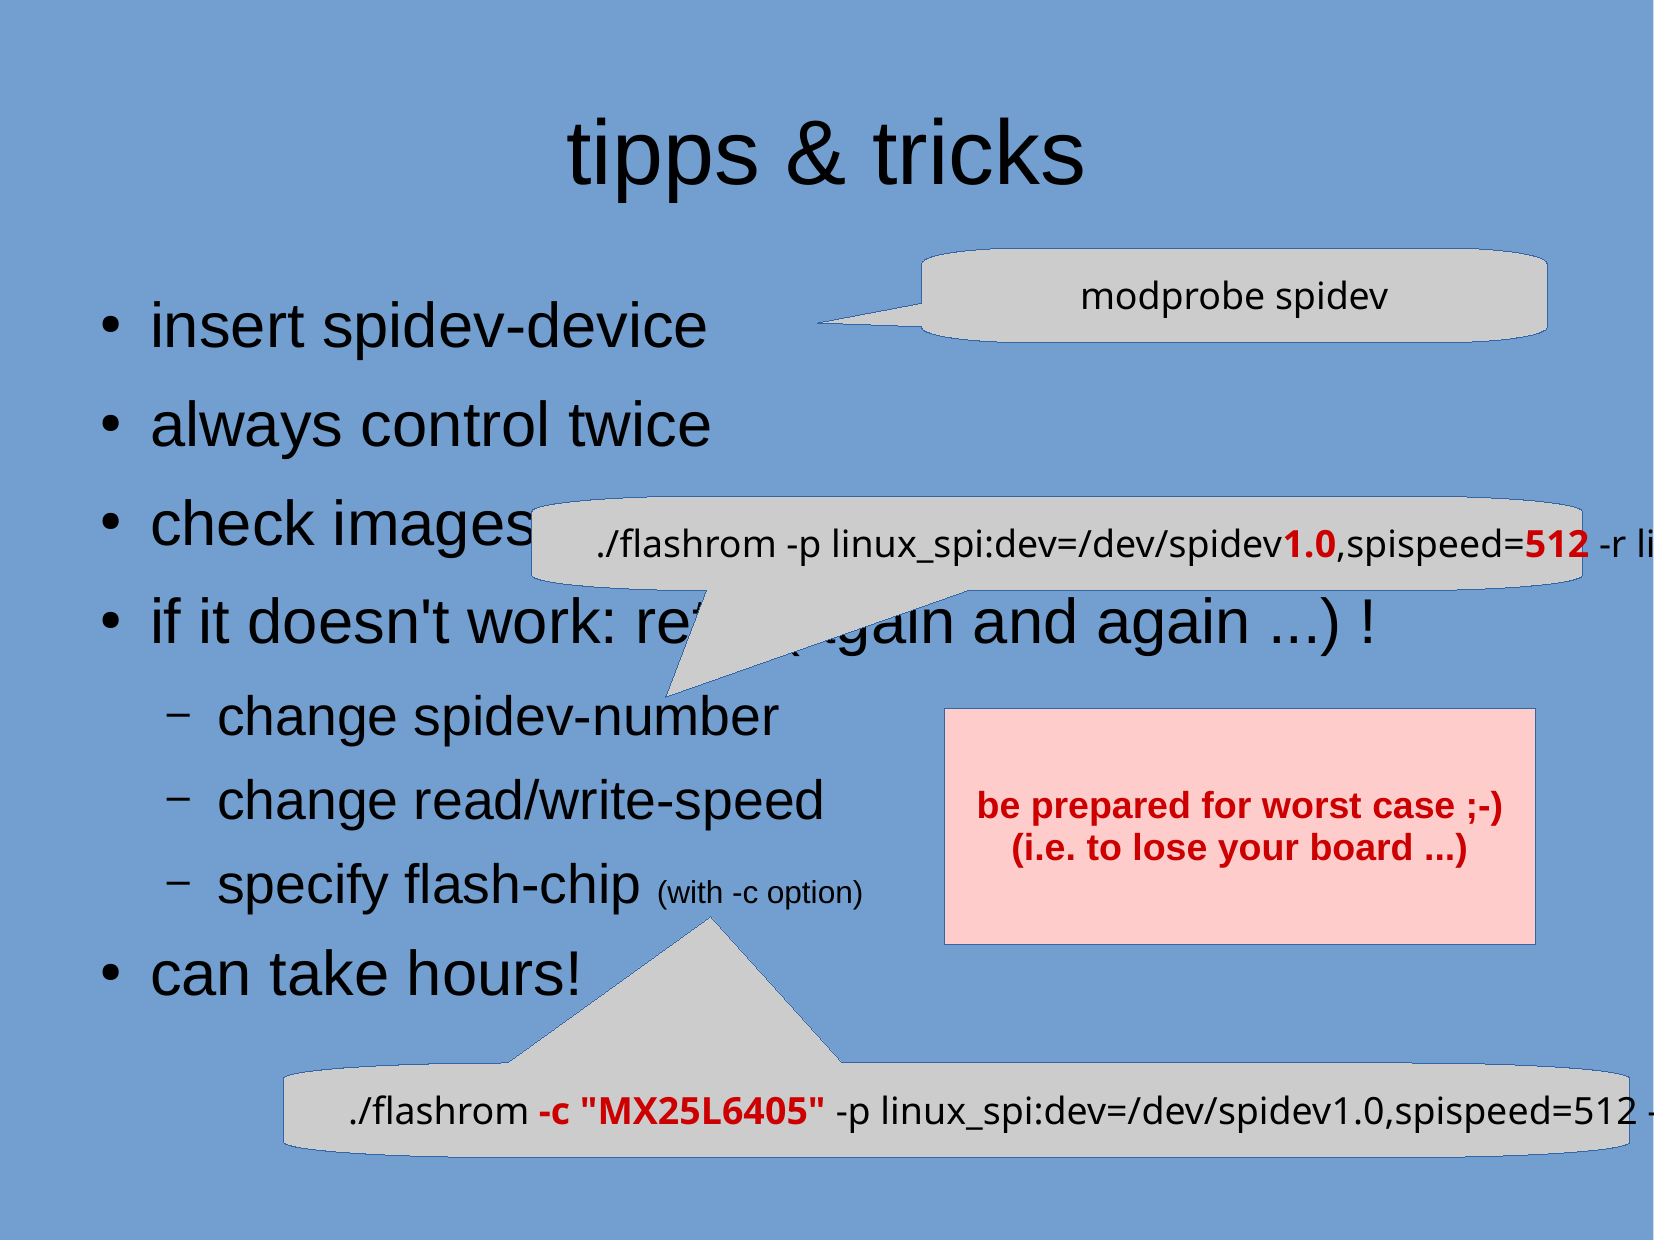

# tipps & tricks
modprobe spidev
insert spidev-device
always control twice
check images (sha512sum)
if it doesn't work: retry (again and again ...) !
change spidev-number
change read/write-speed
specify flash-chip (with -c option)
can take hours!
 ./flashrom -p linux_spi:dev=/dev/spidev1.0,spispeed=512 -r libreboot.rom
be prepared for worst case ;-)
(i.e. to lose your board ...)
./flashrom -c "MX25L6405" -p linux_spi:dev=/dev/spidev1.0,spispeed=512 -r libreboot.rom